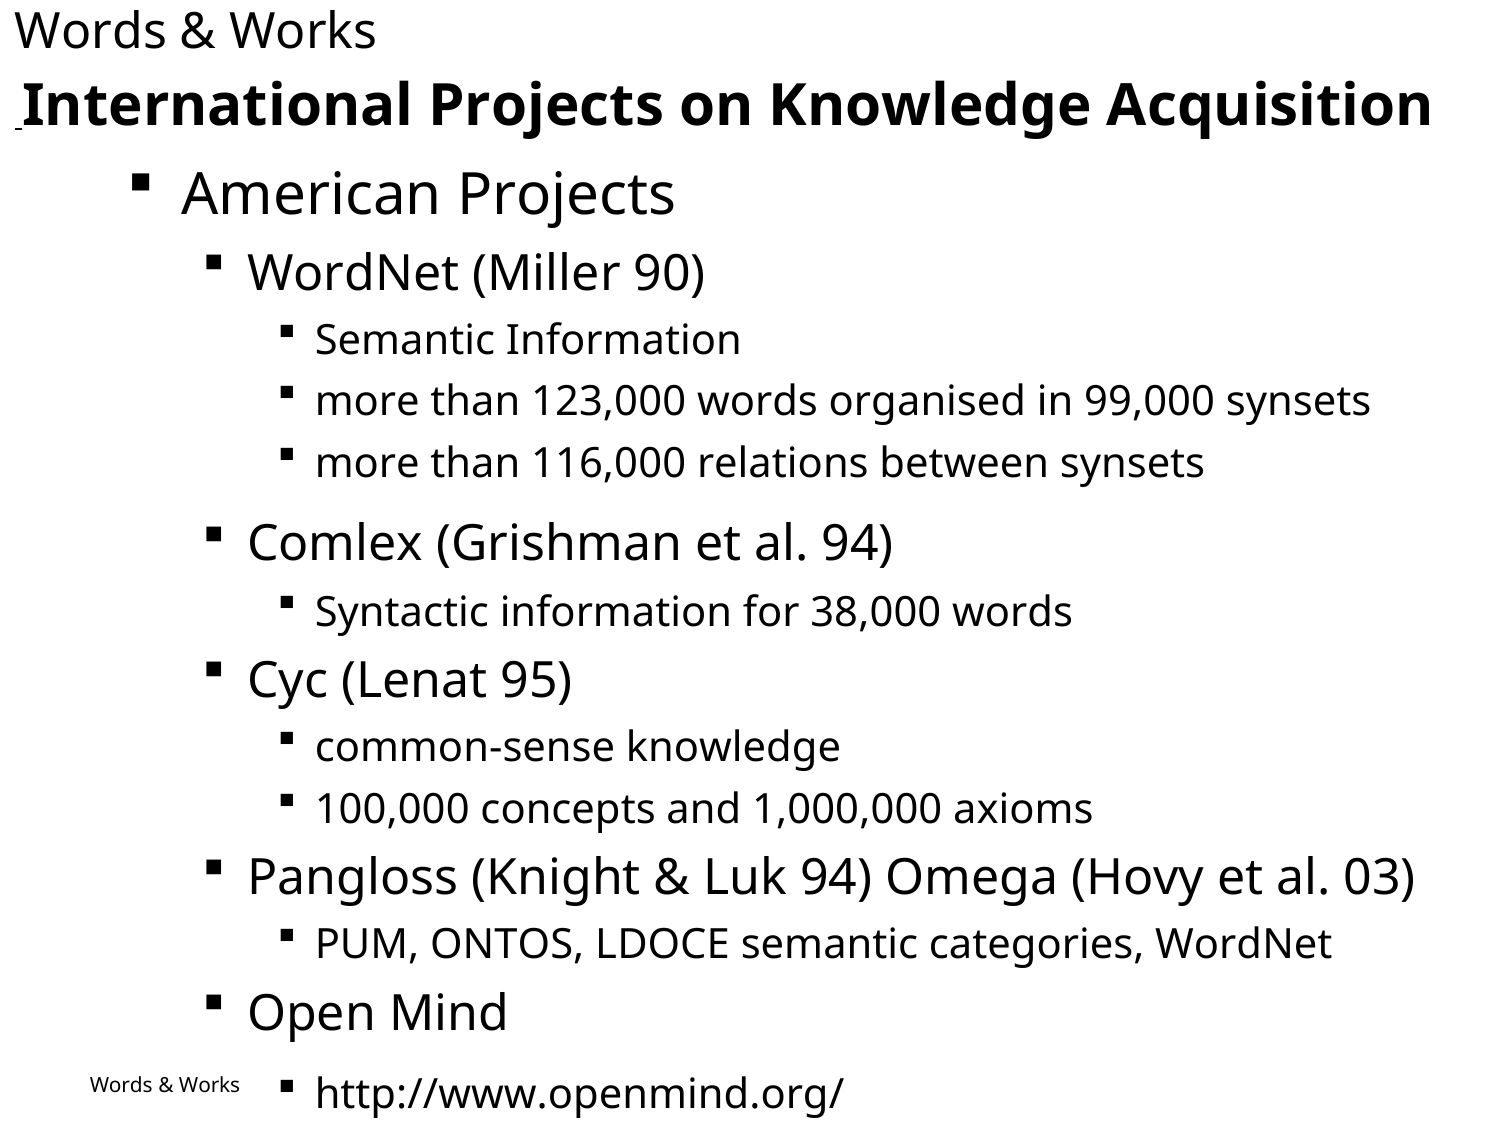

Words & Works
 International Projects on Knowledge Acquisition
# American Projects
WordNet (Miller 90)
Semantic Information
more than 123,000 words organised in 99,000 synsets
more than 116,000 relations between synsets
Comlex (Grishman et al. 94)
Syntactic information for 38,000 words
Cyc (Lenat 95)
common-sense knowledge
100,000 concepts and 1,000,000 axioms
Pangloss (Knight & Luk 94) Omega (Hovy et al. 03)
PUM, ONTOS, LDOCE semantic categories, WordNet
Open Mind
http://www.openmind.org/
...